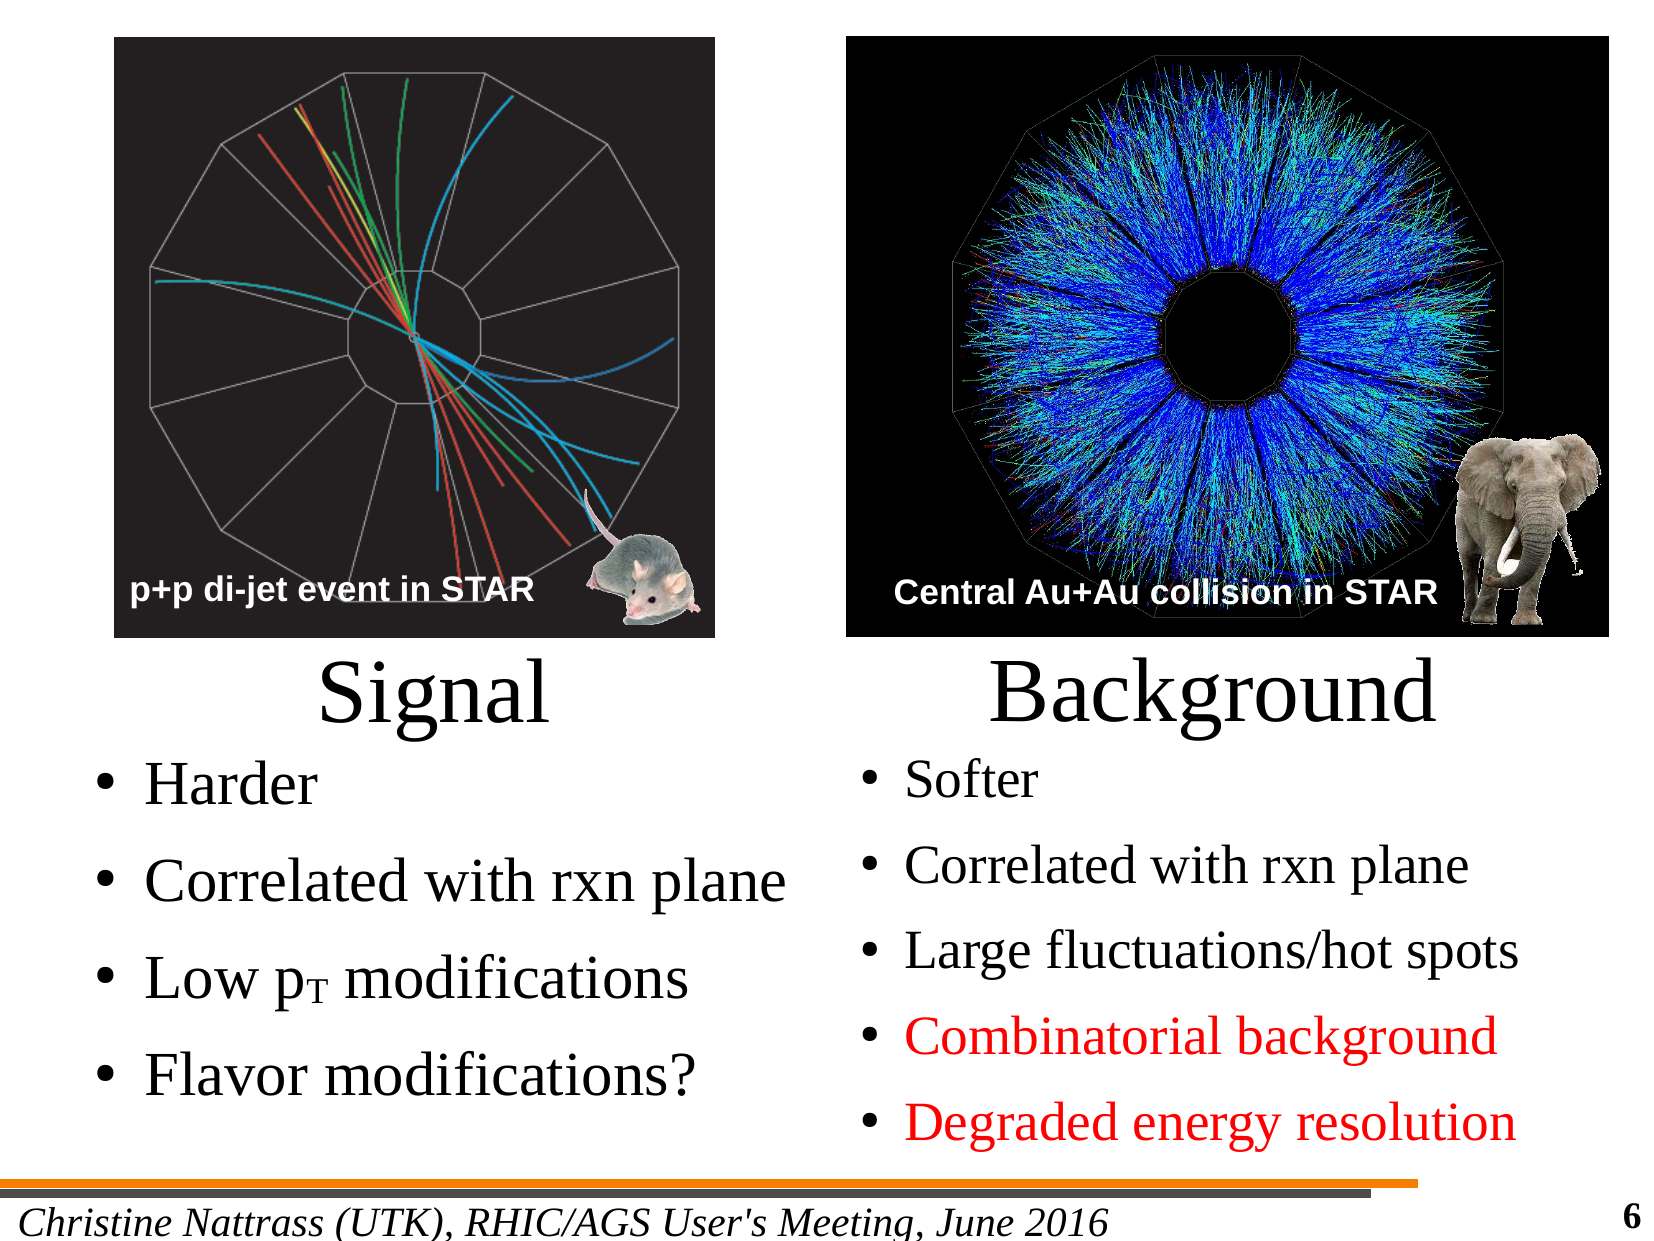

Central Au+Au collision in STAR
p+p di-jet event in STAR
Background
# Signal
Harder
Correlated with rxn plane
Low pT modifications
Flavor modifications?
Softer
Correlated with rxn plane
Large fluctuations/hot spots
Combinatorial background
Degraded energy resolution